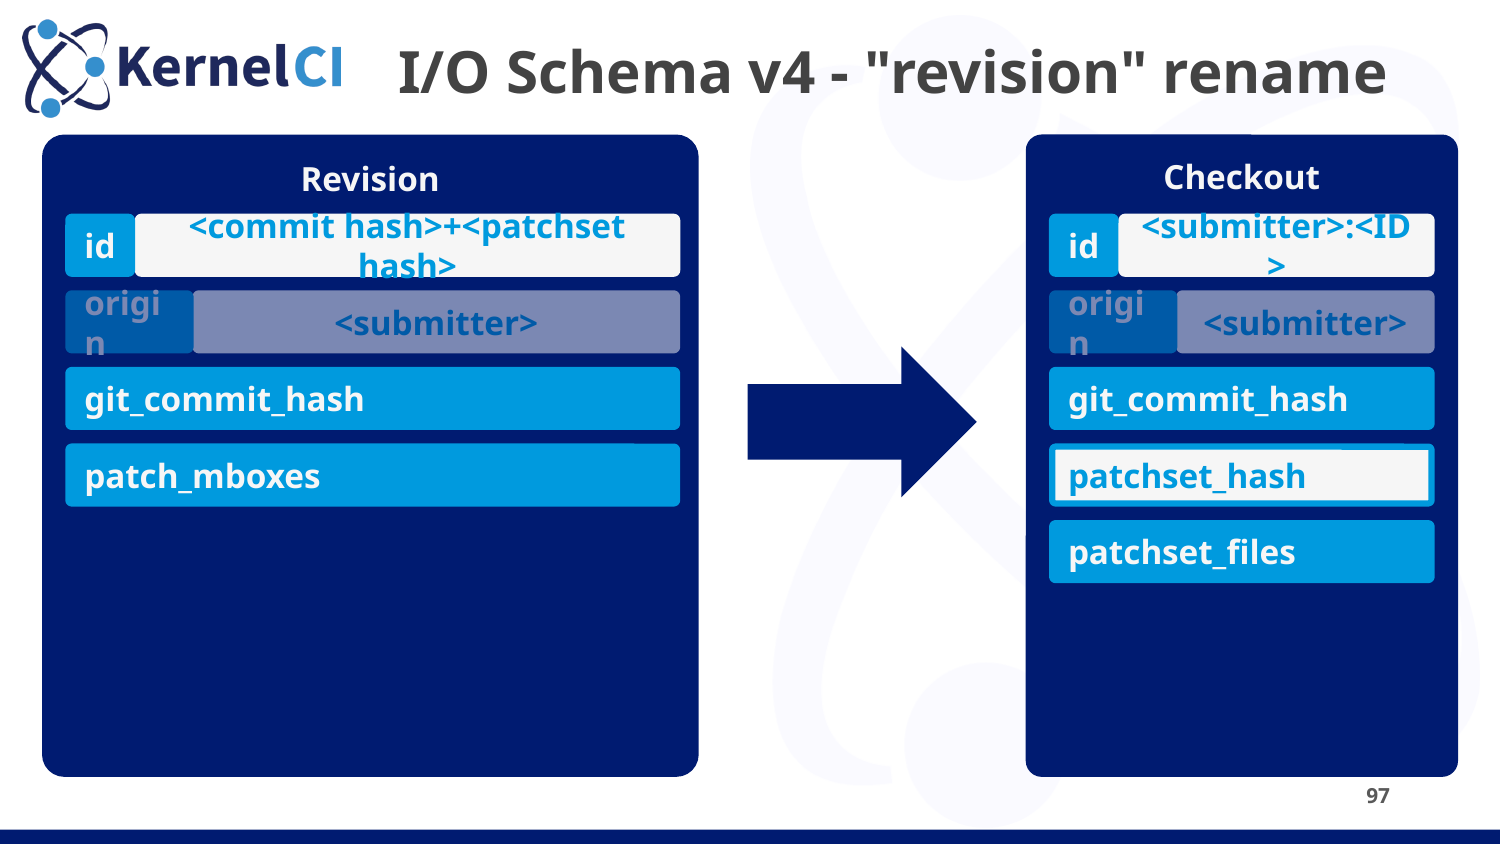

# I/O Schema v4 - "revision" rename
Revision
Checkout
id
<commit hash>+<patchset hash>
id
<submitter>:<ID>
origin
<submitter>
origin
<submitter>
git_commit_hash
git_commit_hash
patch_mboxes
patchset_hash
patchset_files